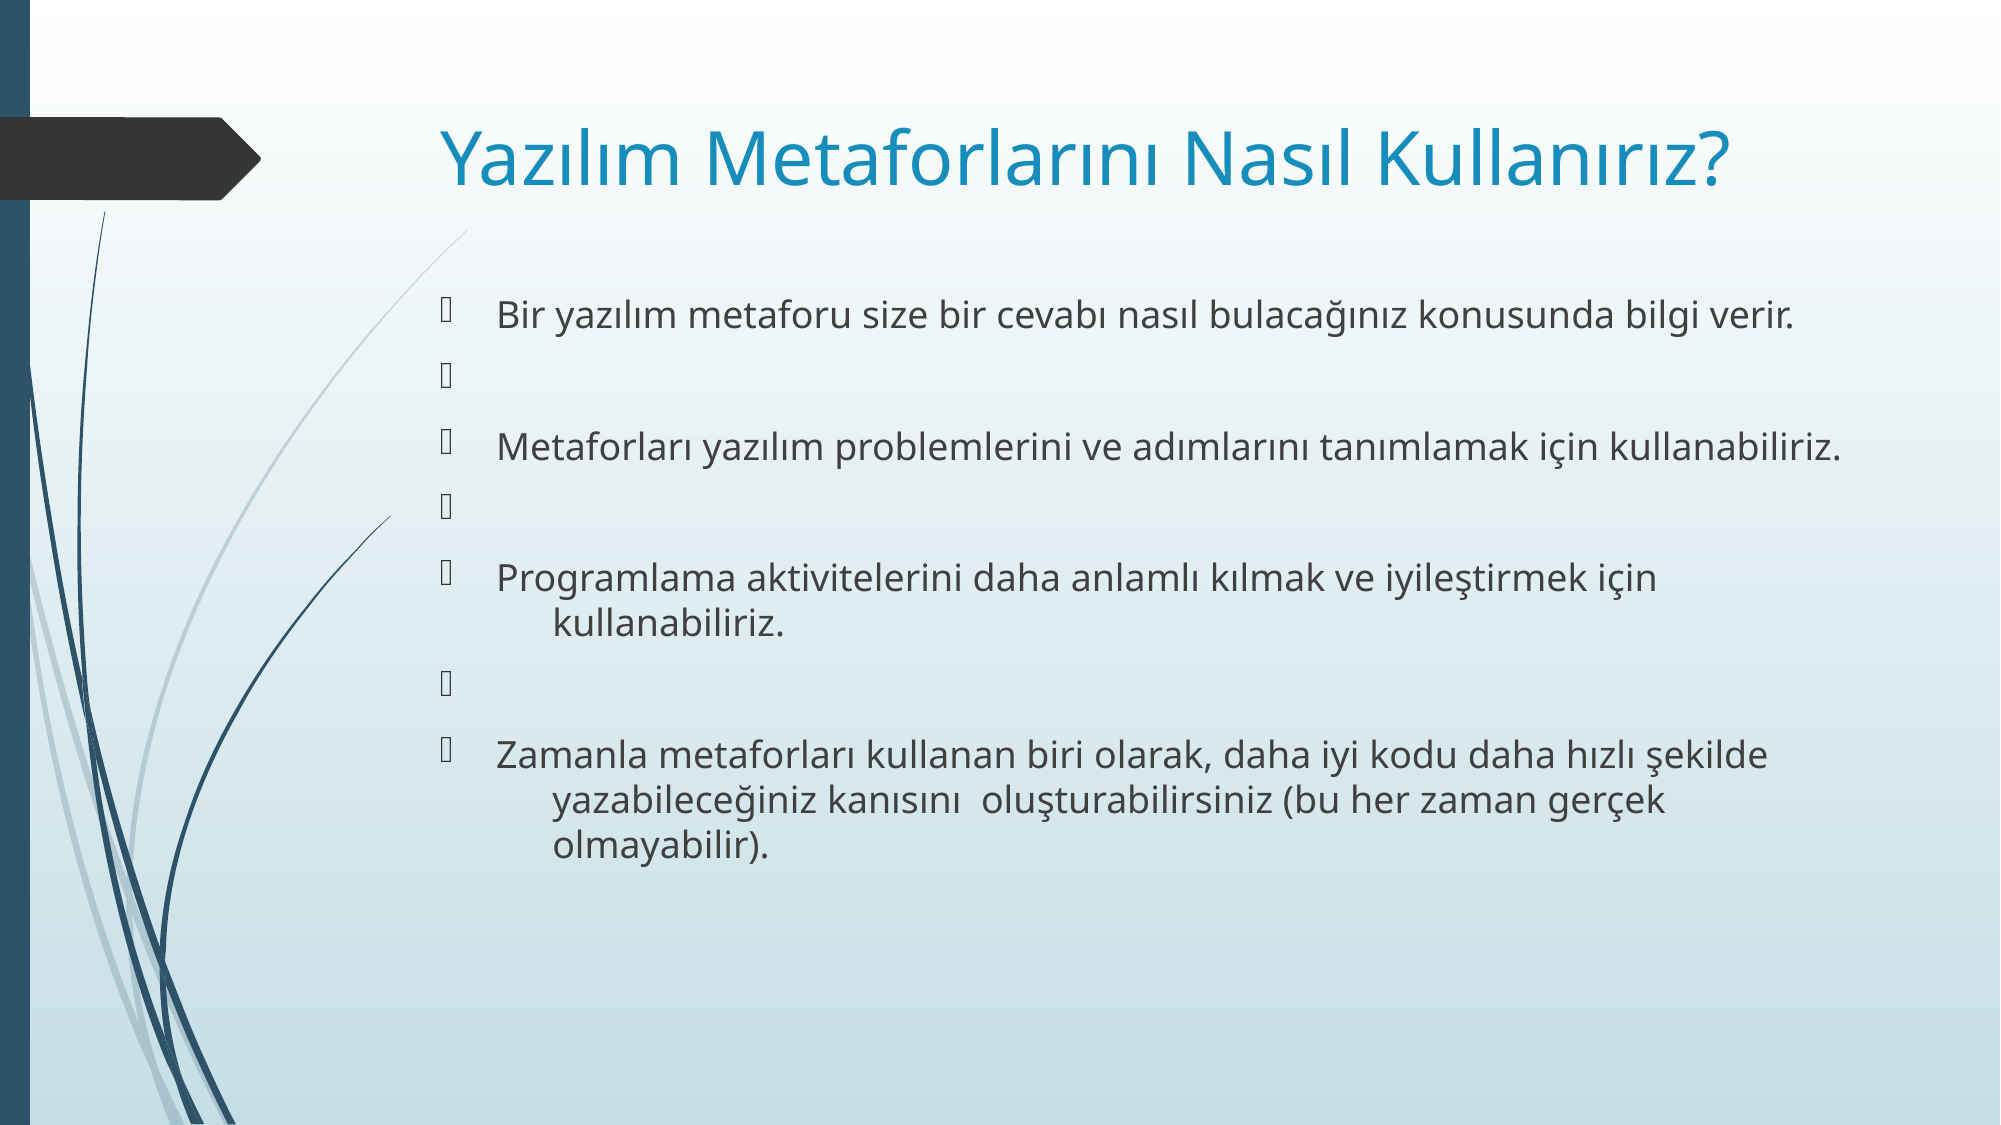

# Yazılım Metaforlarını Nasıl Kullanırız?
Bir yazılım metaforu size bir cevabı nasıl bulacağınız konusunda bilgi verir.
Metaforları yazılım problemlerini ve adımlarını tanımlamak için kullanabiliriz.
Programlama aktivitelerini daha anlamlı kılmak ve iyileştirmek için kullanabiliriz.
Zamanla metaforları kullanan biri olarak, daha iyi kodu daha hızlı şekilde yazabileceğiniz kanısını oluşturabilirsiniz (bu her zaman gerçek olmayabilir).